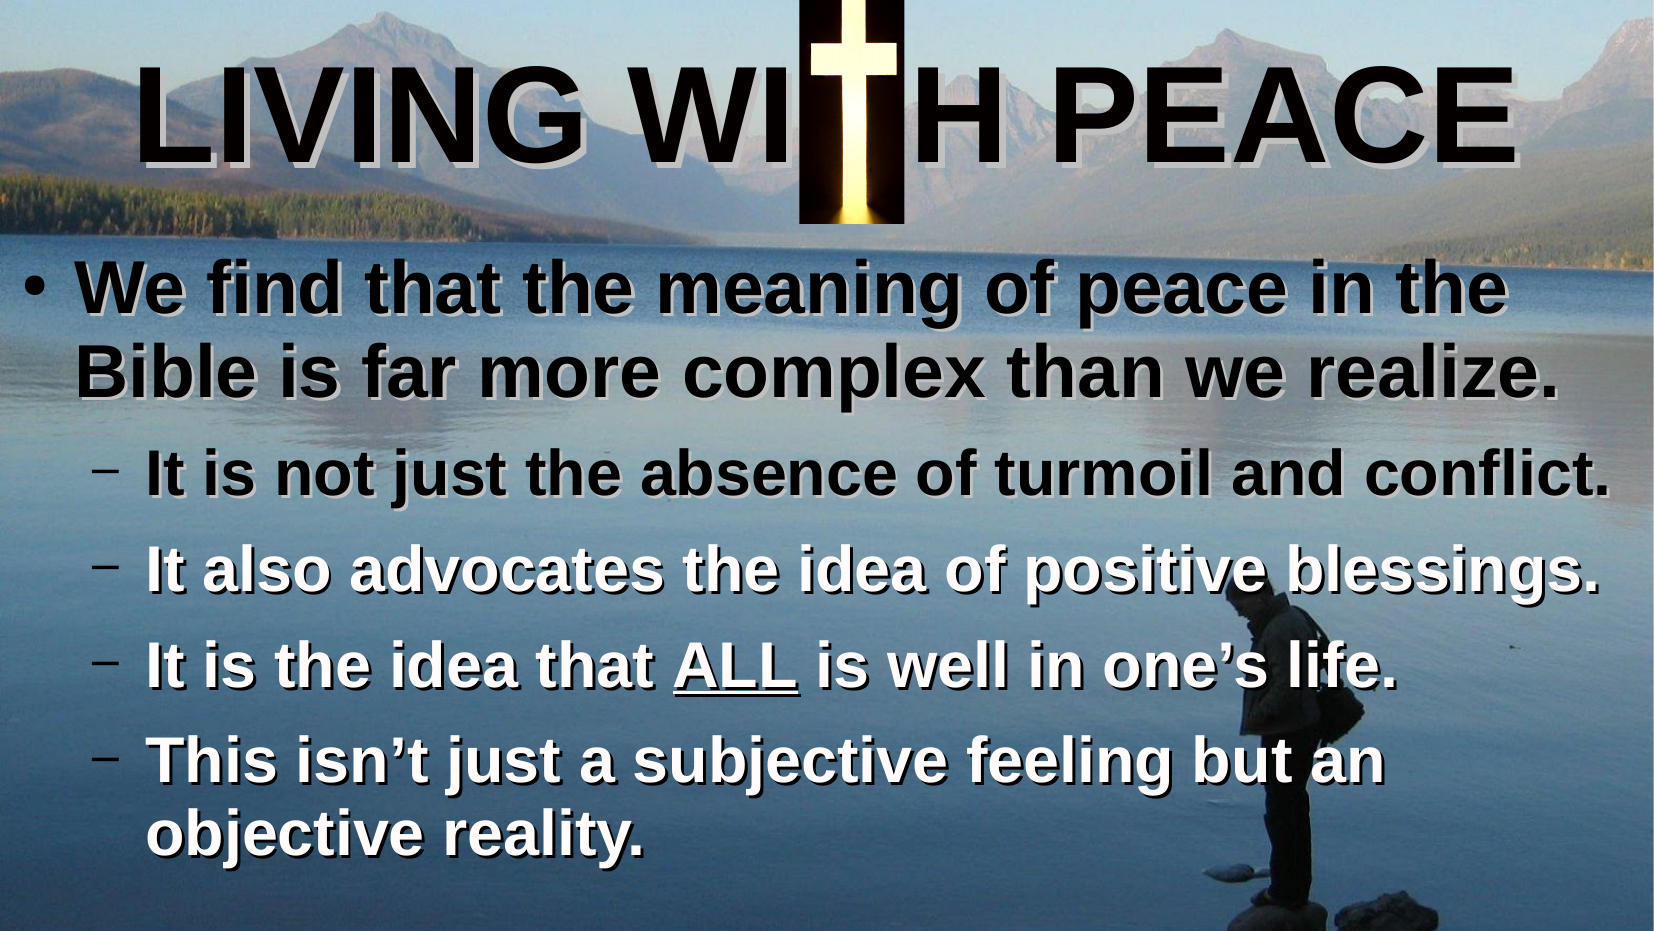

# LIVING WI H PEACE
We find that the meaning of peace in the Bible is far more complex than we realize.
It is not just the absence of turmoil and conflict.
It also advocates the idea of positive blessings.
It is the idea that ALL is well in one’s life.
This isn’t just a subjective feeling but an objective reality.